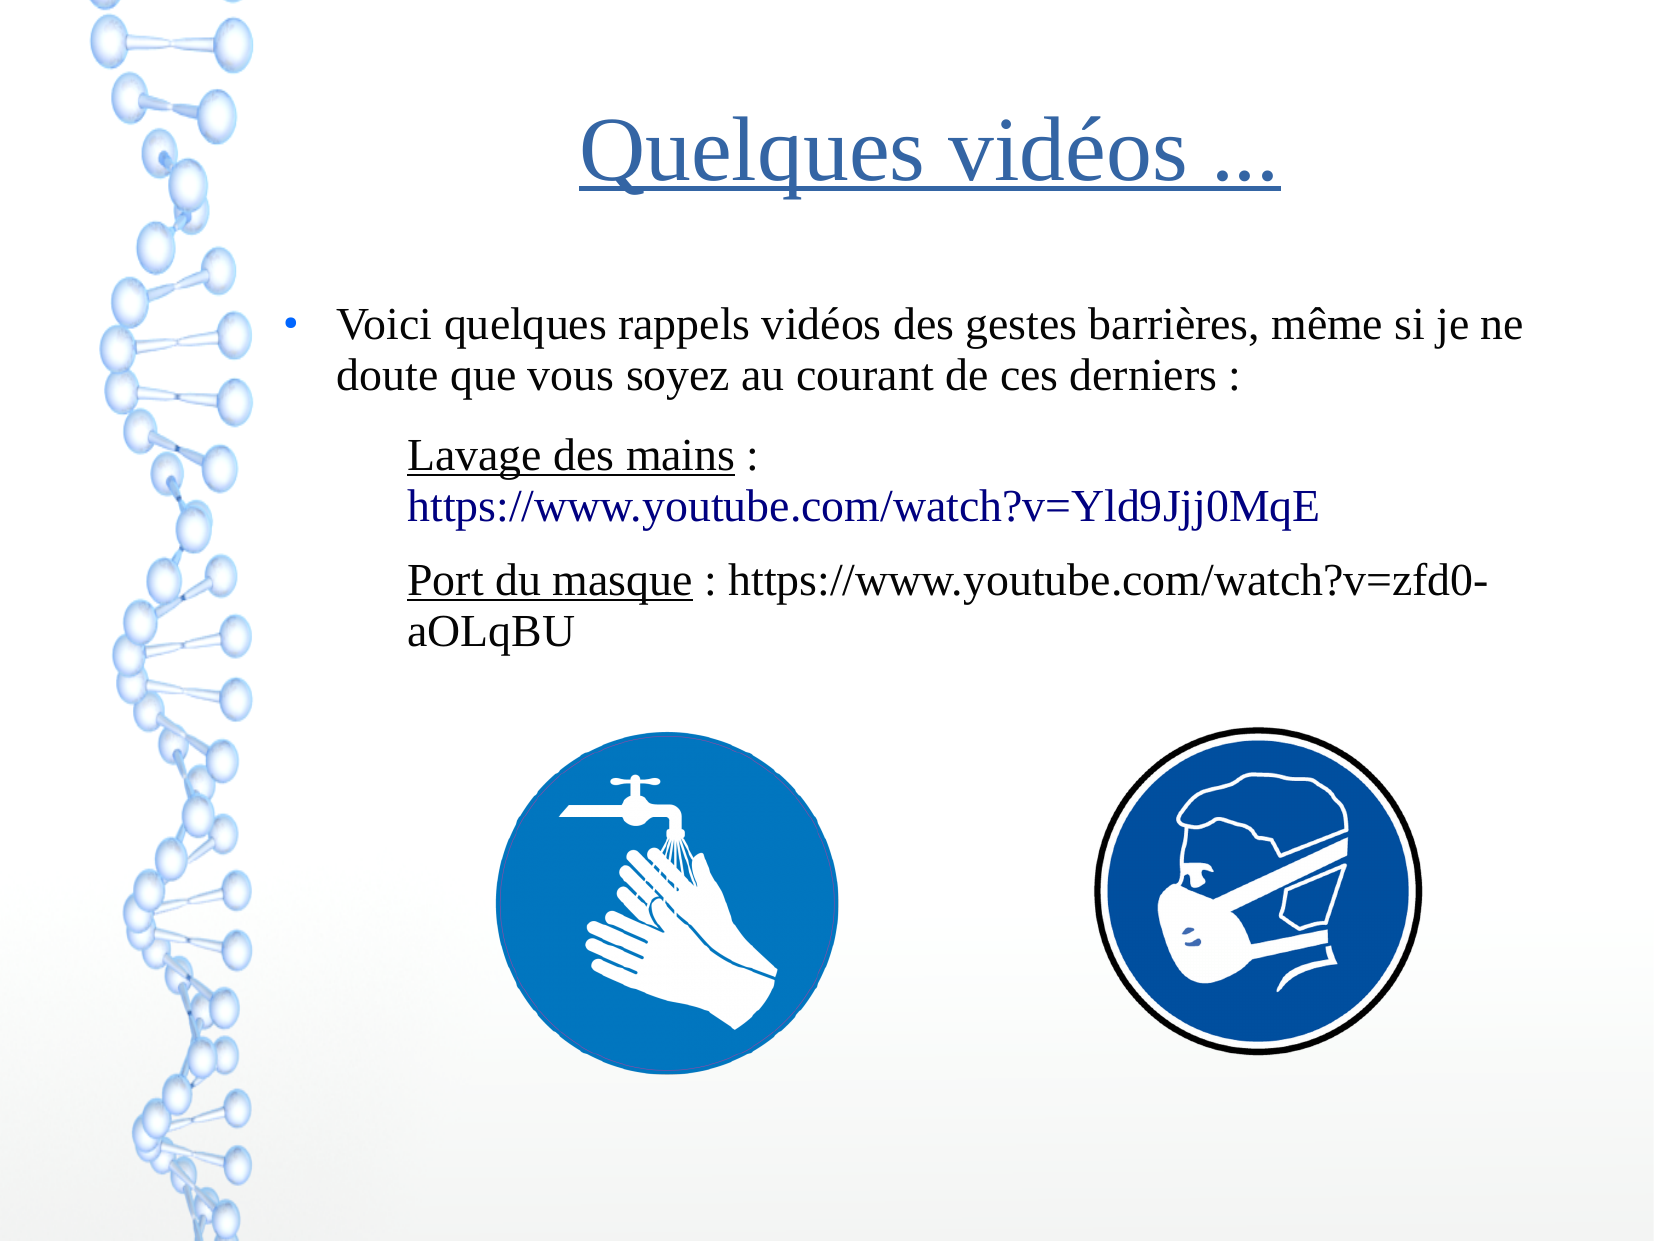

# Quelques vidéos ...
Voici quelques rappels vidéos des gestes barrières, même si je ne doute que vous soyez au courant de ces derniers :
Lavage des mains : https://www.youtube.com/watch?v=Yld9Jjj0MqE
Port du masque : https://www.youtube.com/watch?v=zfd0-aOLqBU